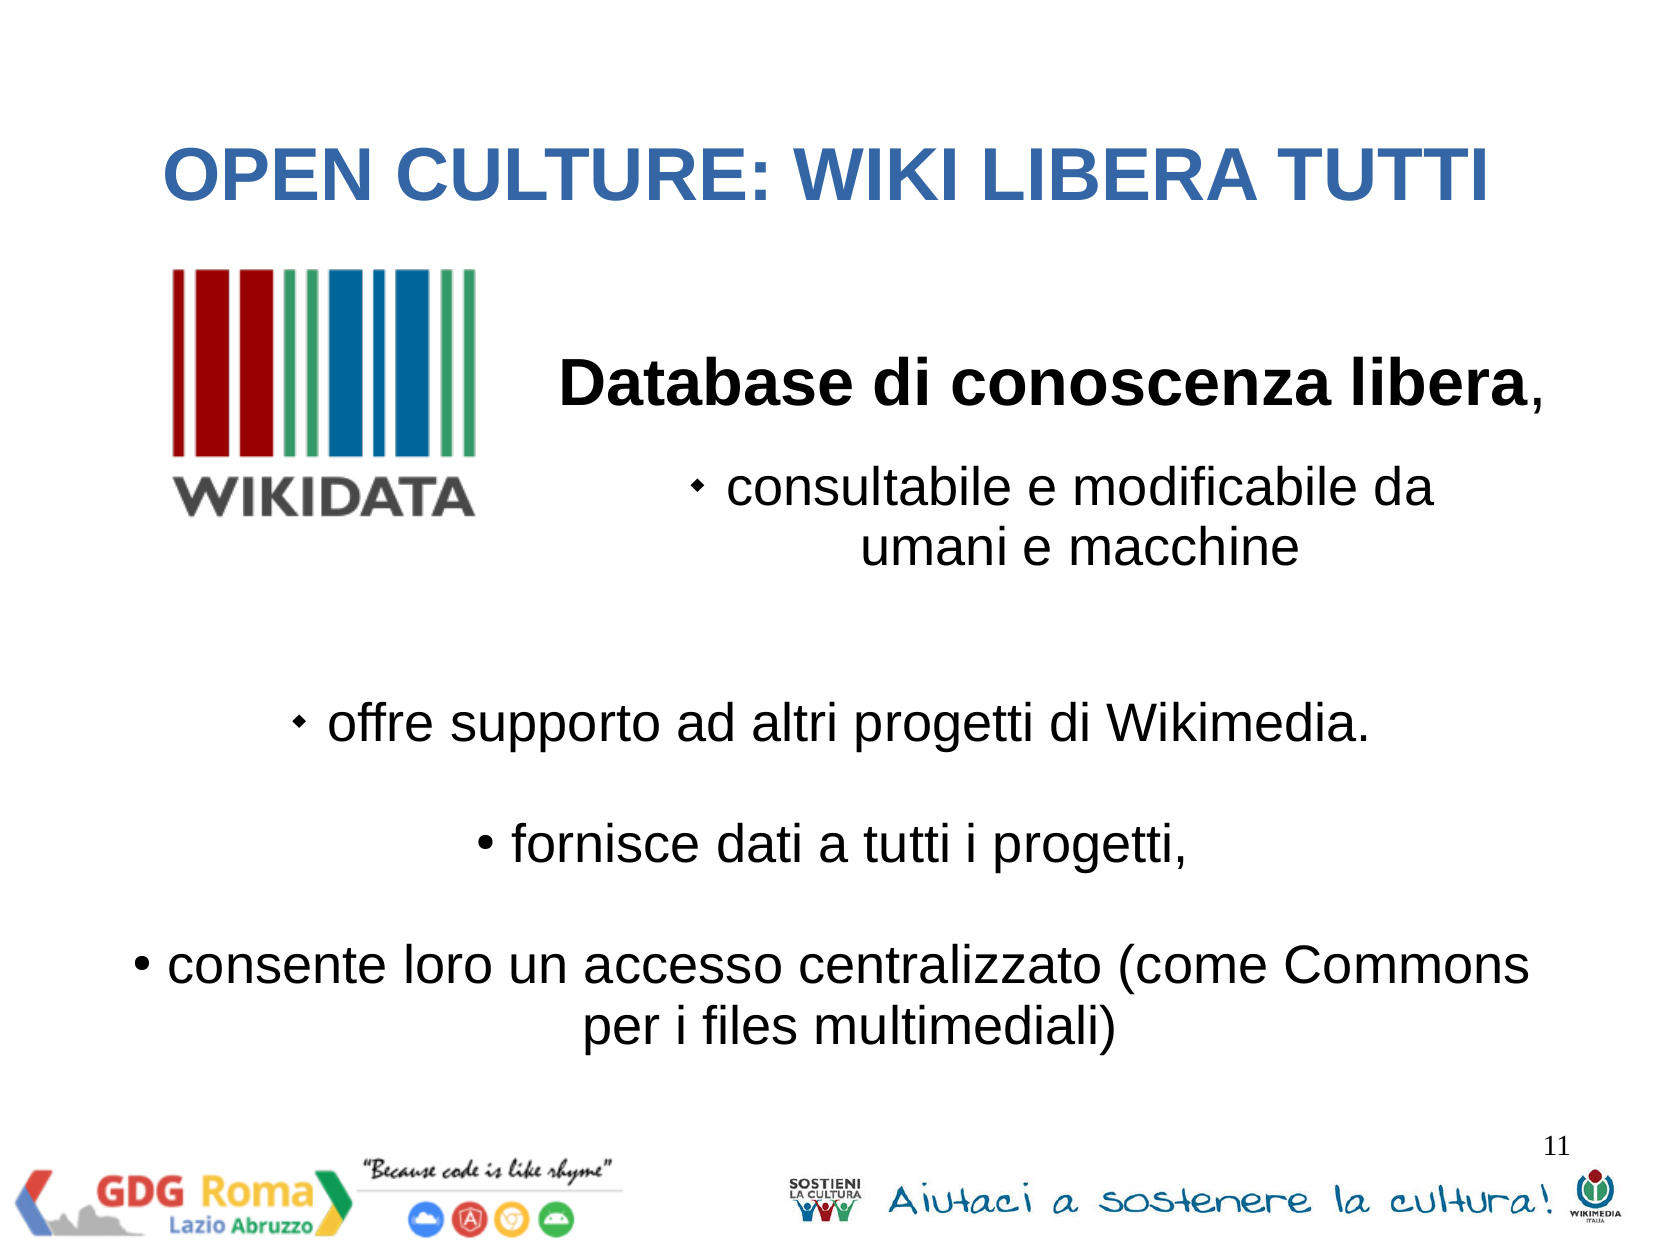

# OPEN CULTURE: WIKI LIBERA TUTTI
Database di conoscenza libera,
consultabile e modificabile da umani e macchine
offre supporto ad altri progetti di Wikimedia.
fornisce dati a tutti i progetti,
consente loro un accesso centralizzato (come Commons per i files multimediali)
11